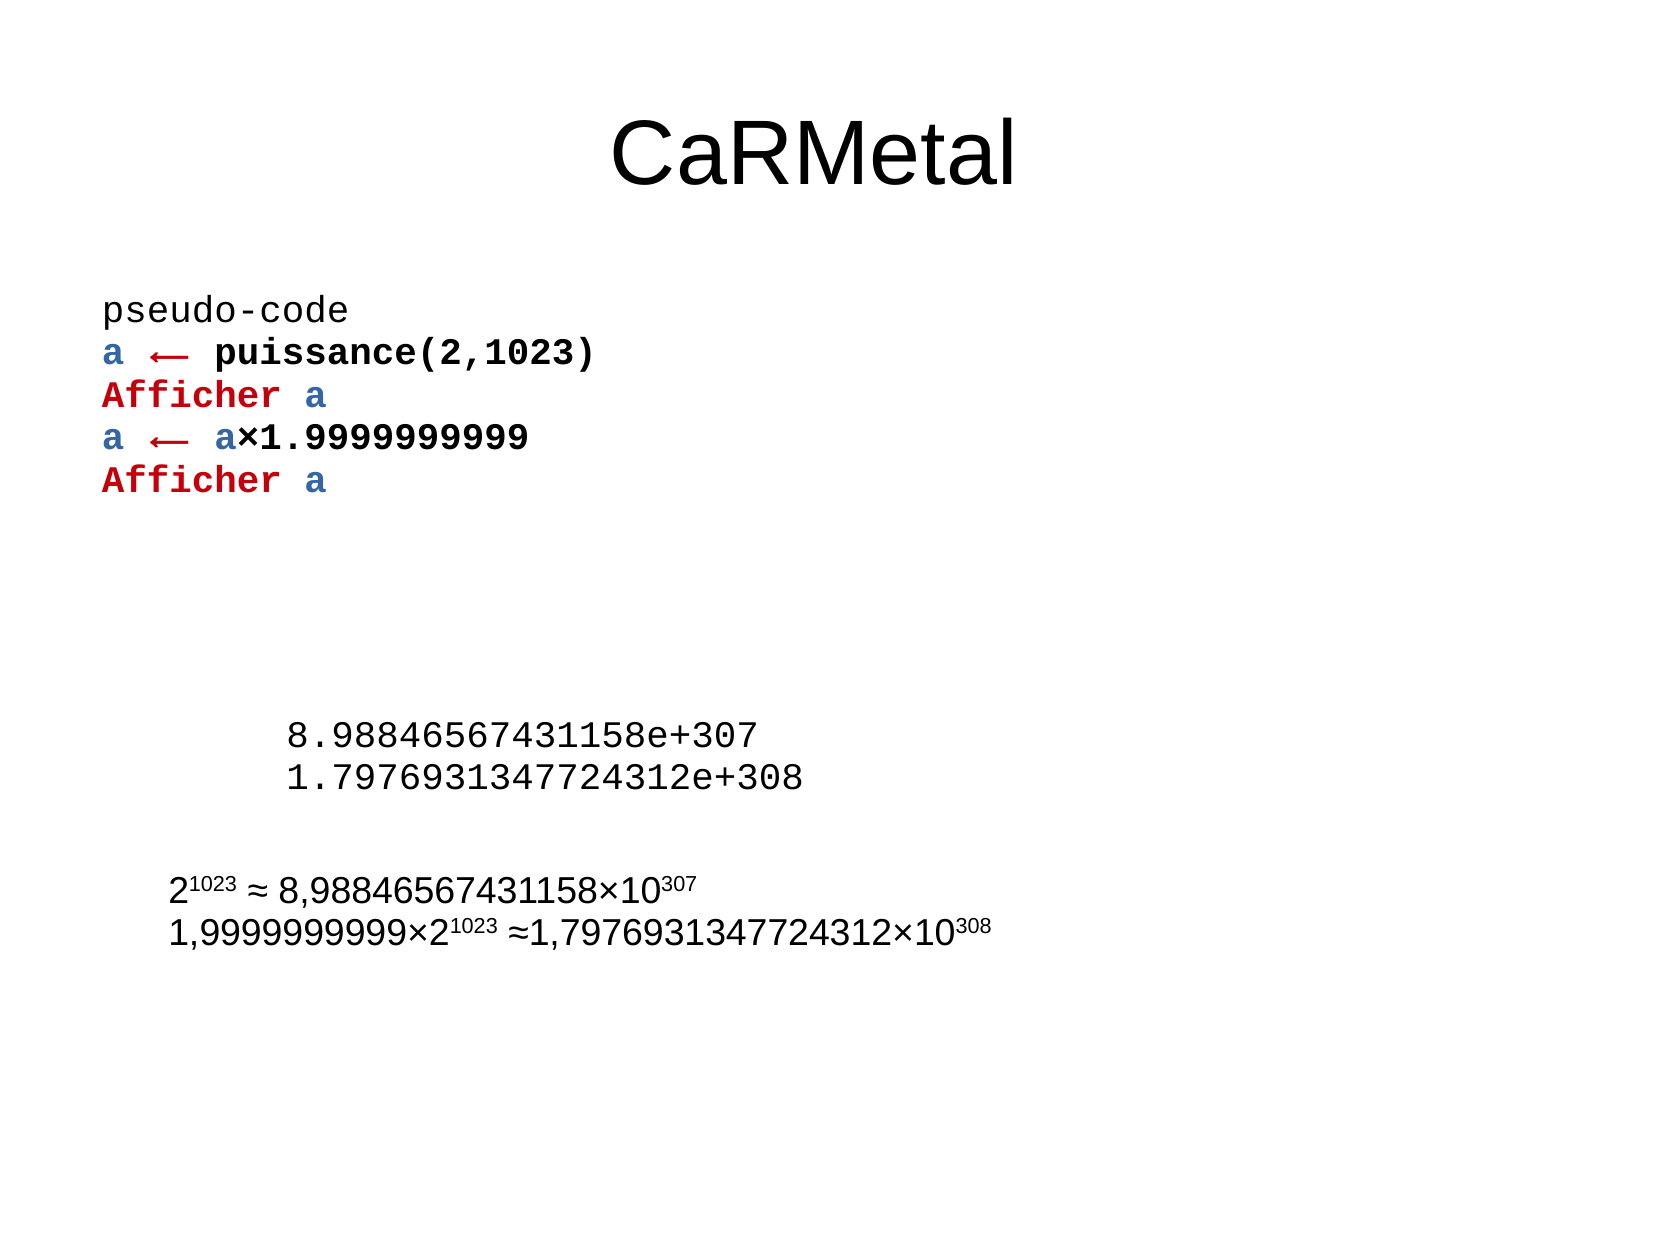

# CaRMetal
pseudo-code
a ⟵ puissance(2,1023)
Afficher a
a ⟵ a×1.9999999999
Afficher a
8.98846567431158e+307
1.7976931347724312e+308
21023 ≈ 8,98846567431158×10307
1,9999999999×21023 ≈1,7976931347724312×10308